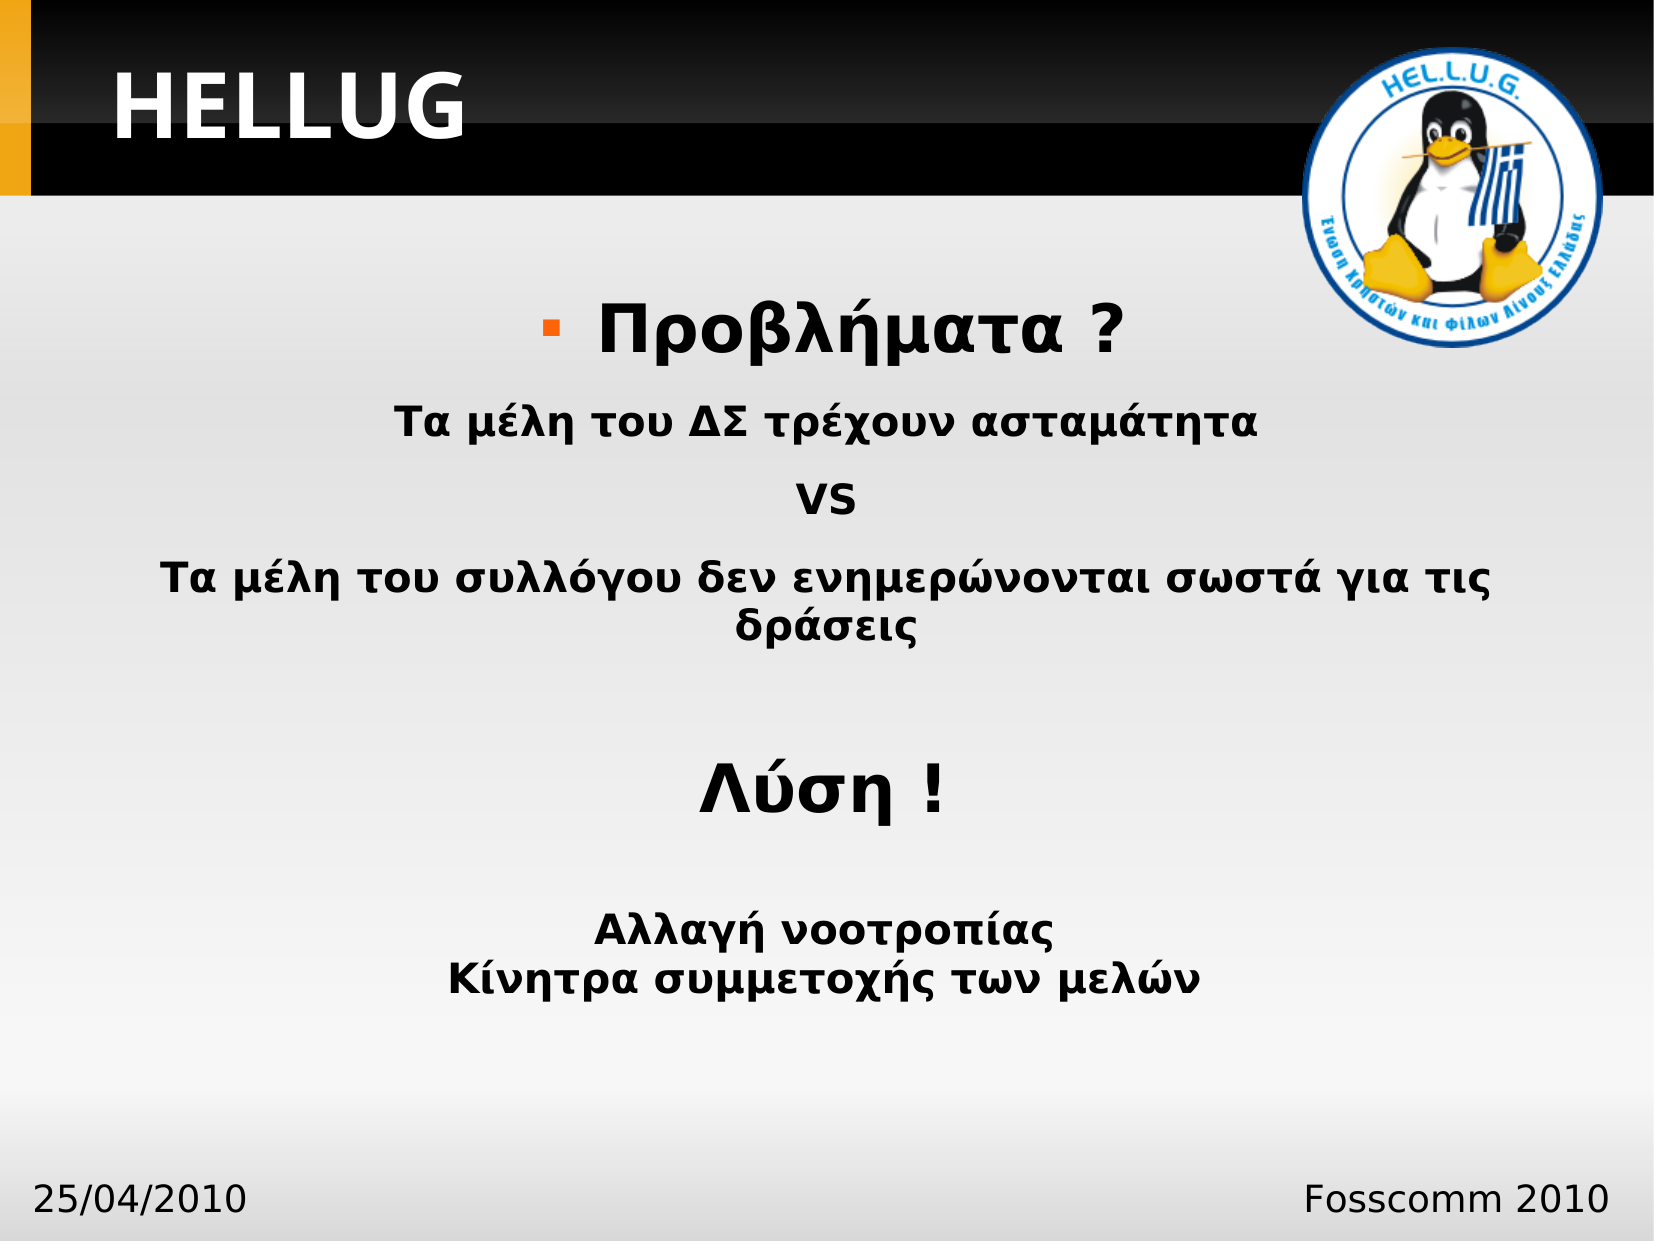

# HELLUG
Προβλήματα ?
Τα μέλη του ΔΣ τρέχουν ασταμάτητα
VS
Τα μέλη του συλλόγου δεν ενημερώνονται σωστά για τις δράσεις
| Λύση ! Αλλαγή νοοτροπίας Κίνητρα συμμετοχής των μελών |
| --- |
| Fosscomm 2010 |
| --- |
| 25/04/2010 |
| --- |